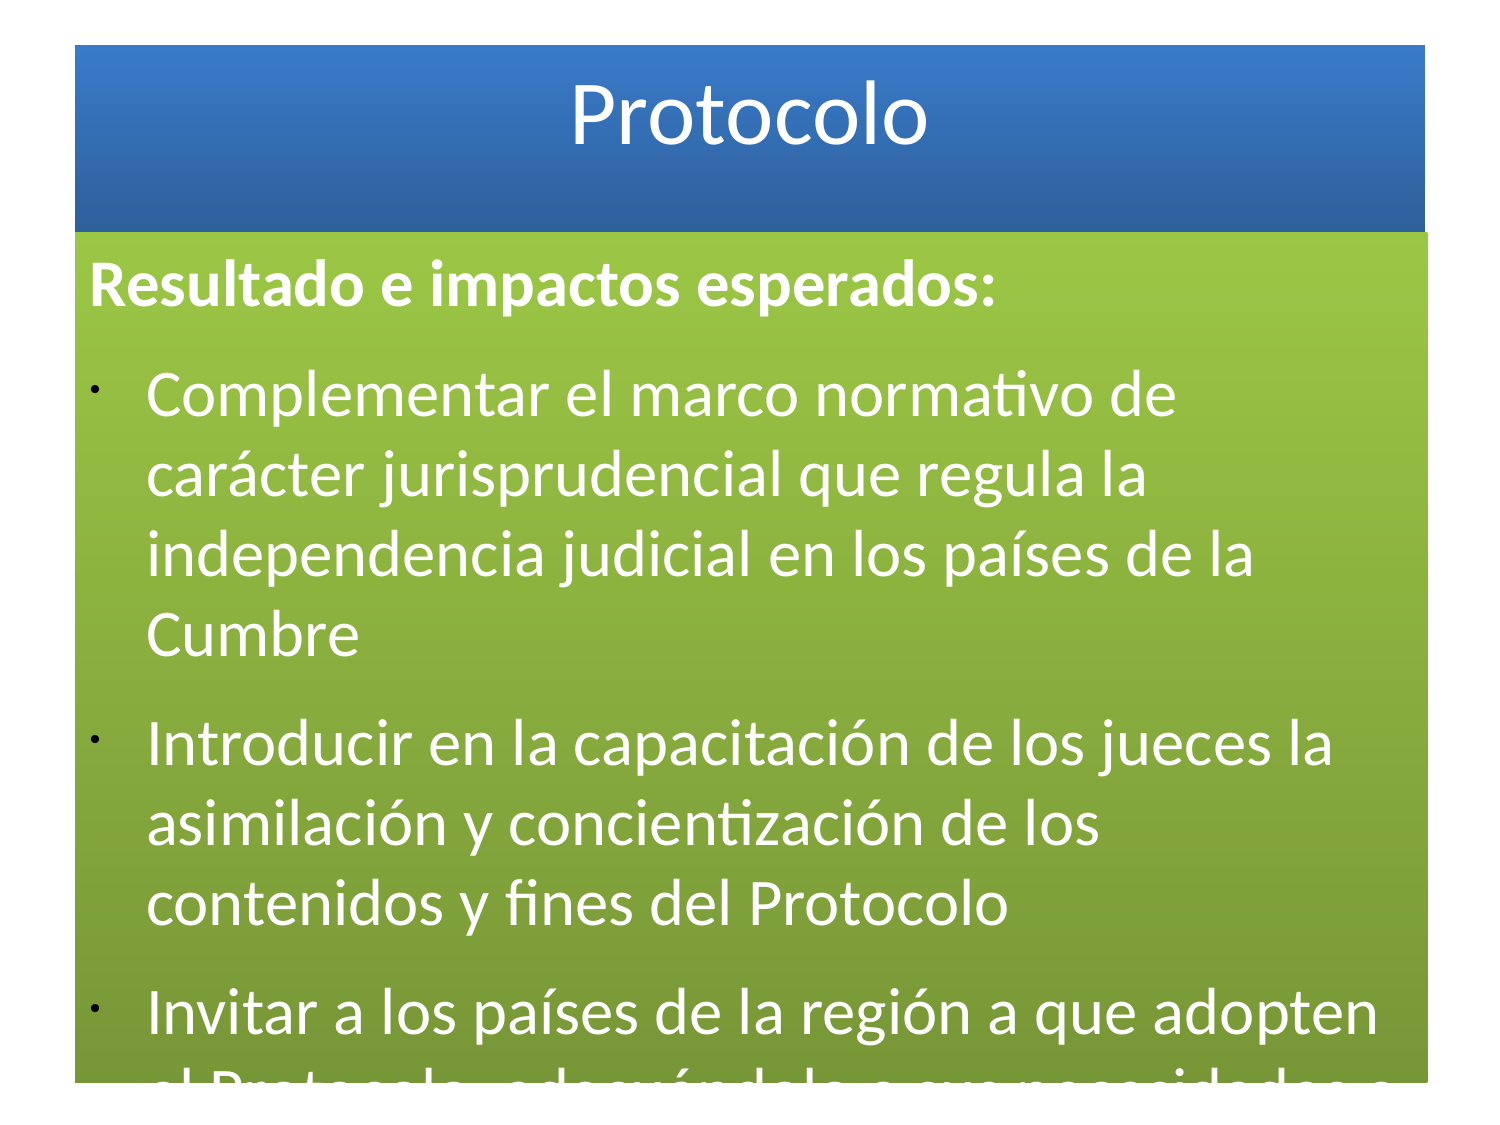

# Protocolo
Resultado e impactos esperados:
Complementar el marco normativo de carácter jurisprudencial que regula la independencia judicial en los países de la Cumbre
Introducir en la capacitación de los jueces la asimilación y concientización de los contenidos y fines del Protocolo
Invitar a los países de la región a que adopten el Protocolo, adecuándolo a sus necesidades e infraestructura institucional
Mejorar la práctica judicial a partir del cumplimiento del deber de independiencia